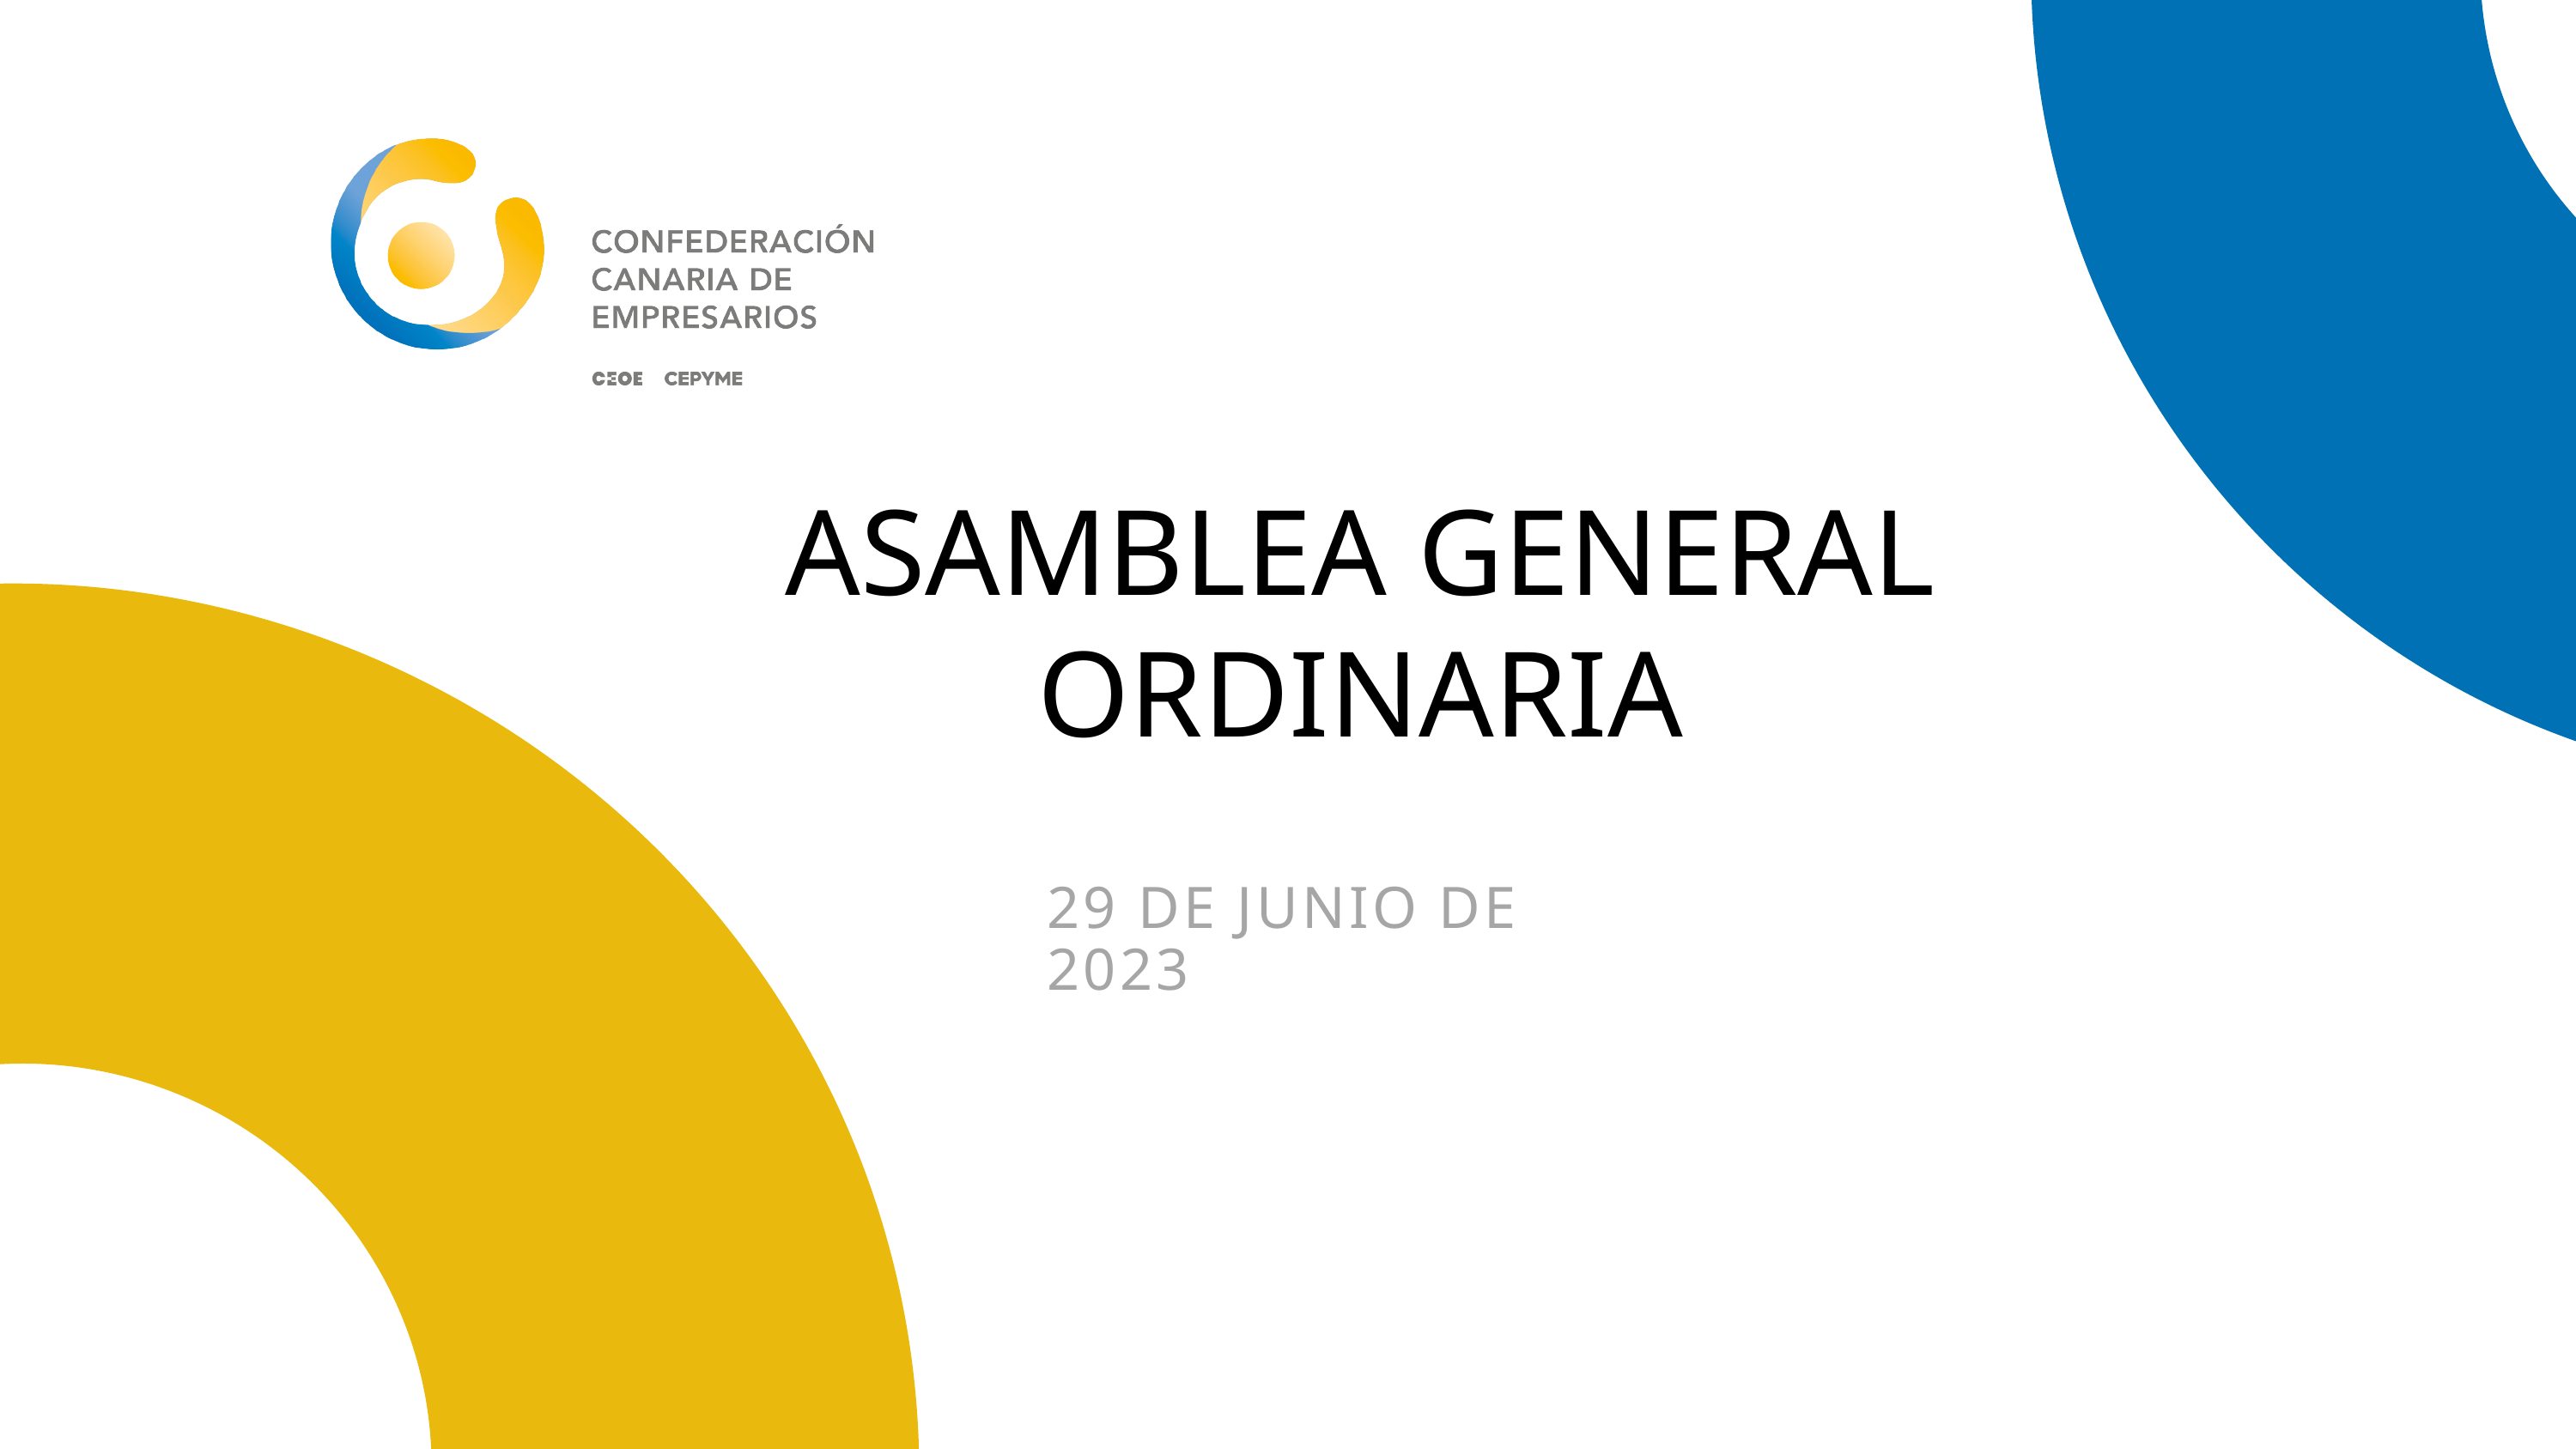

ASAMBLEA GENERAL ORDINARIA
29 de junio de 2023